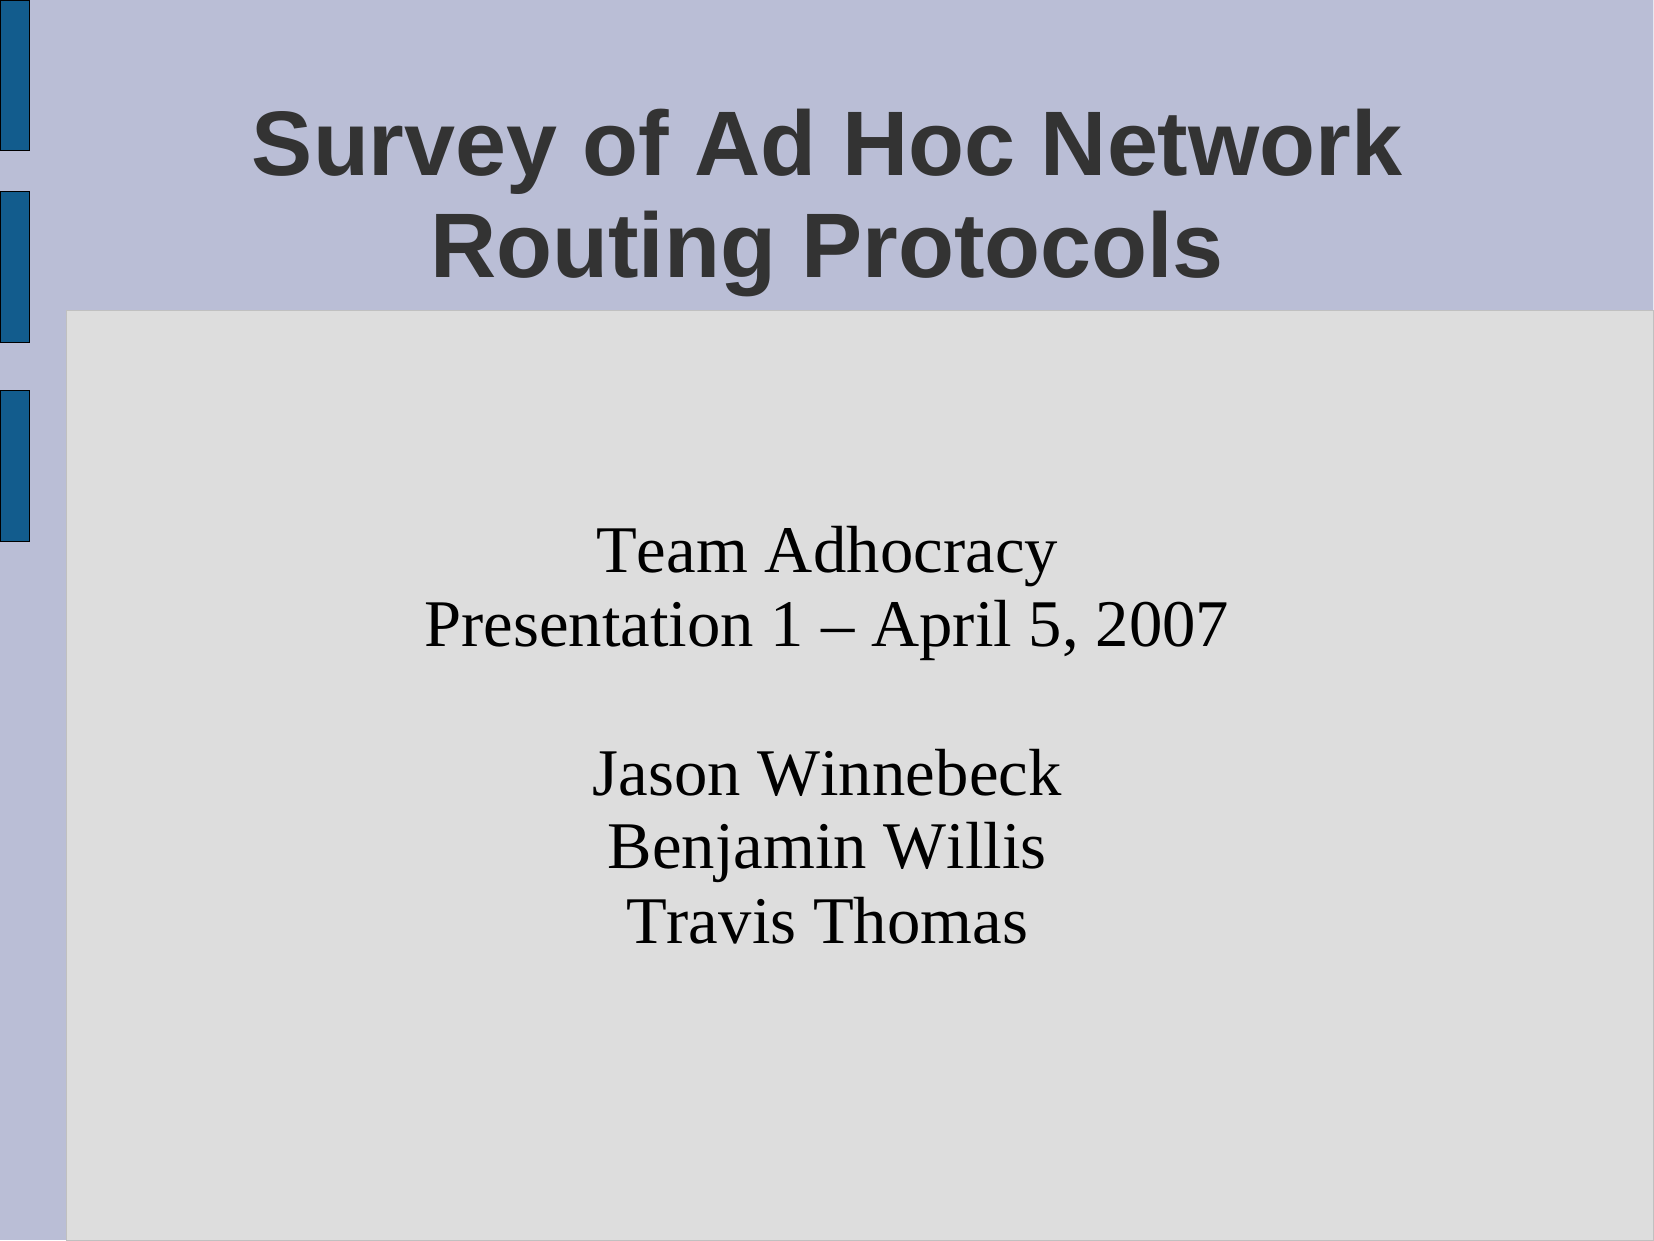

# Survey of Ad Hoc Network Routing Protocols
Team Adhocracy
Presentation 1 – April 5, 2007
Jason Winnebeck
Benjamin Willis
Travis Thomas